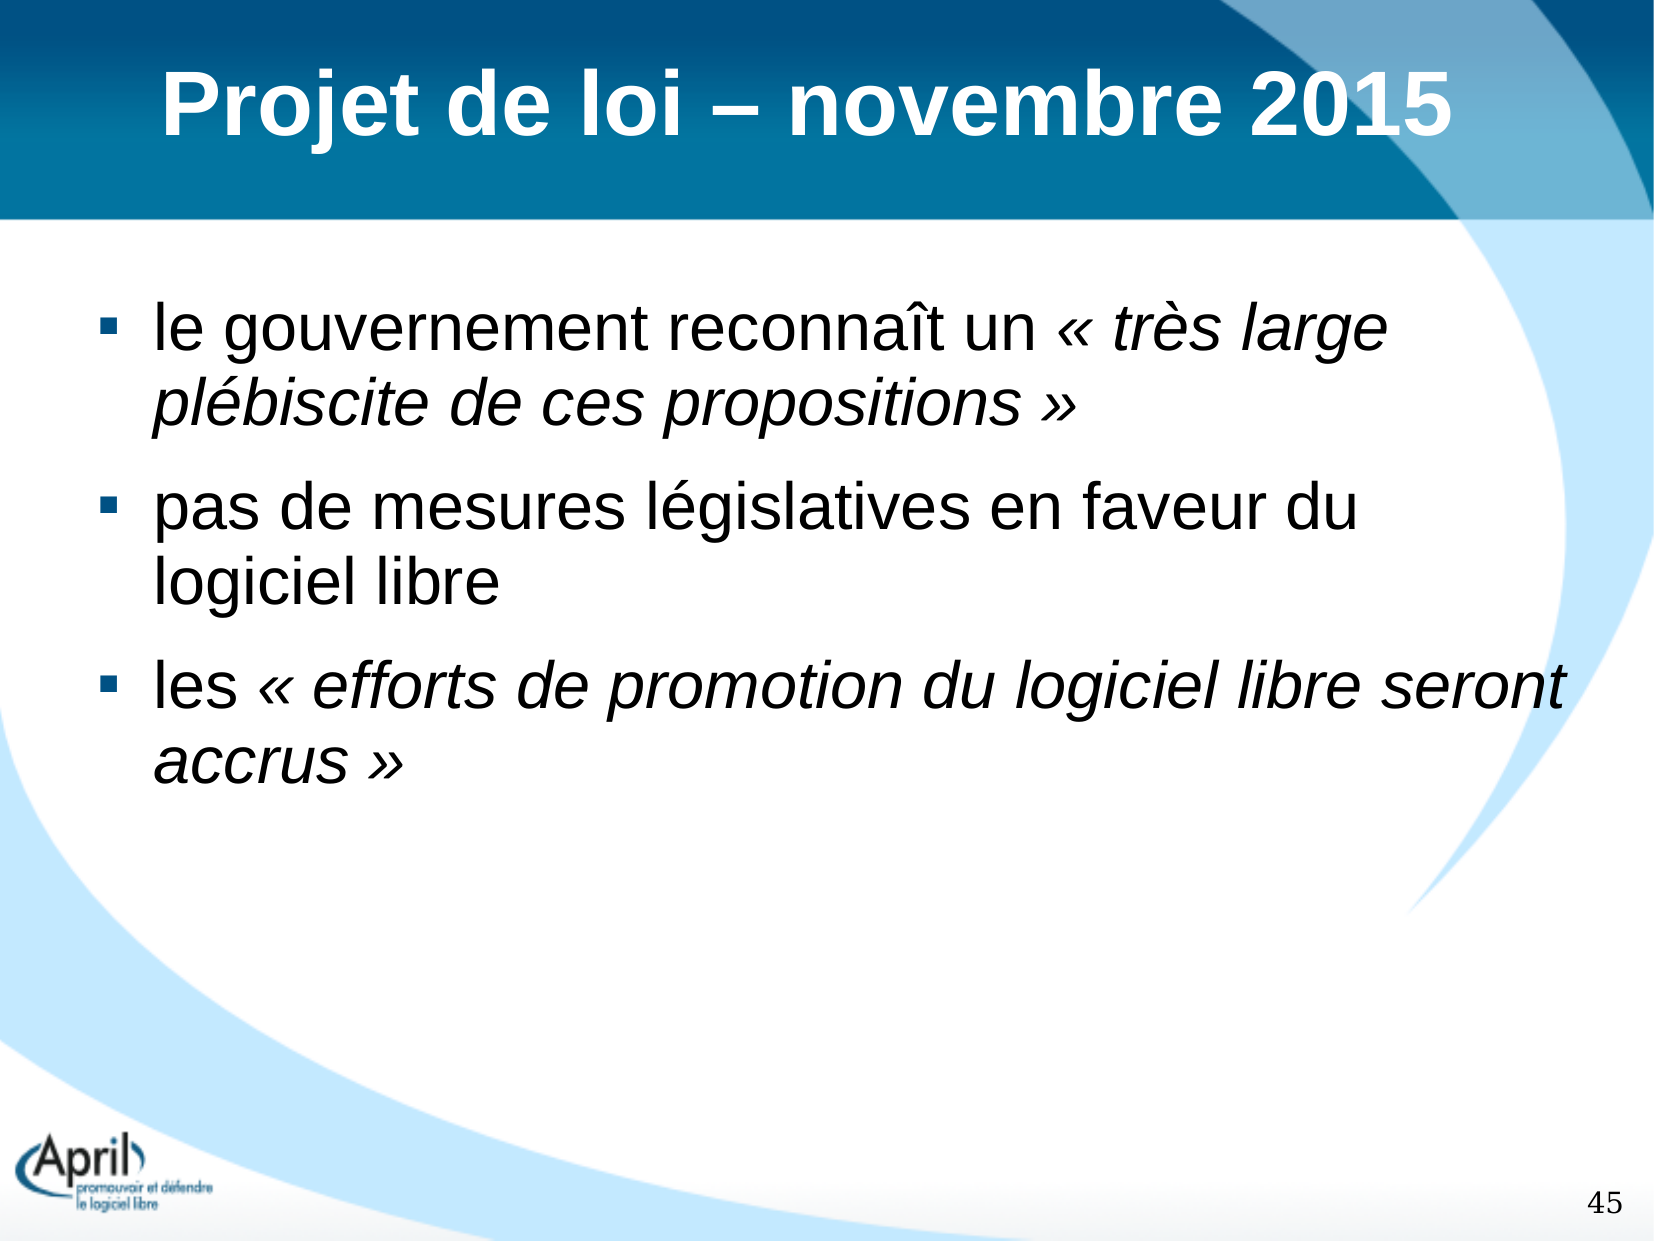

# Projet de loi – novembre 2015
le gouvernement reconnaît un « très large plébiscite de ces propositions »
pas de mesures législatives en faveur du logiciel libre
les « efforts de promotion du logiciel libre seront accrus »
45